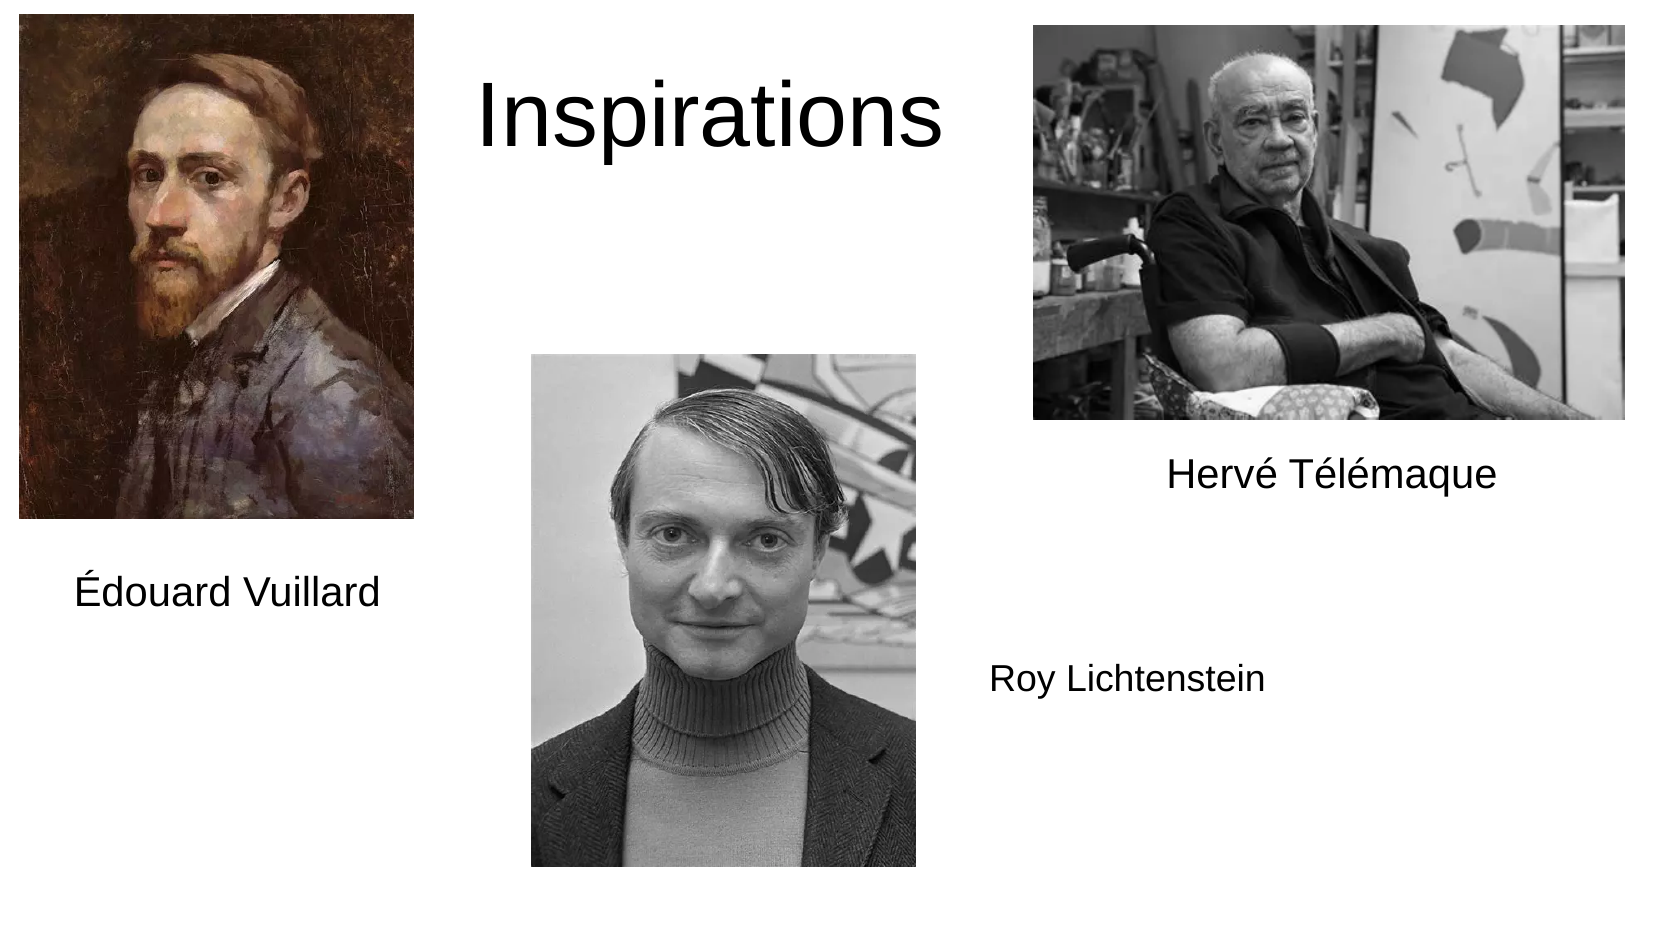

# Inspirations
Hervé Télémaque
Édouard Vuillard
Roy Lichtenstein